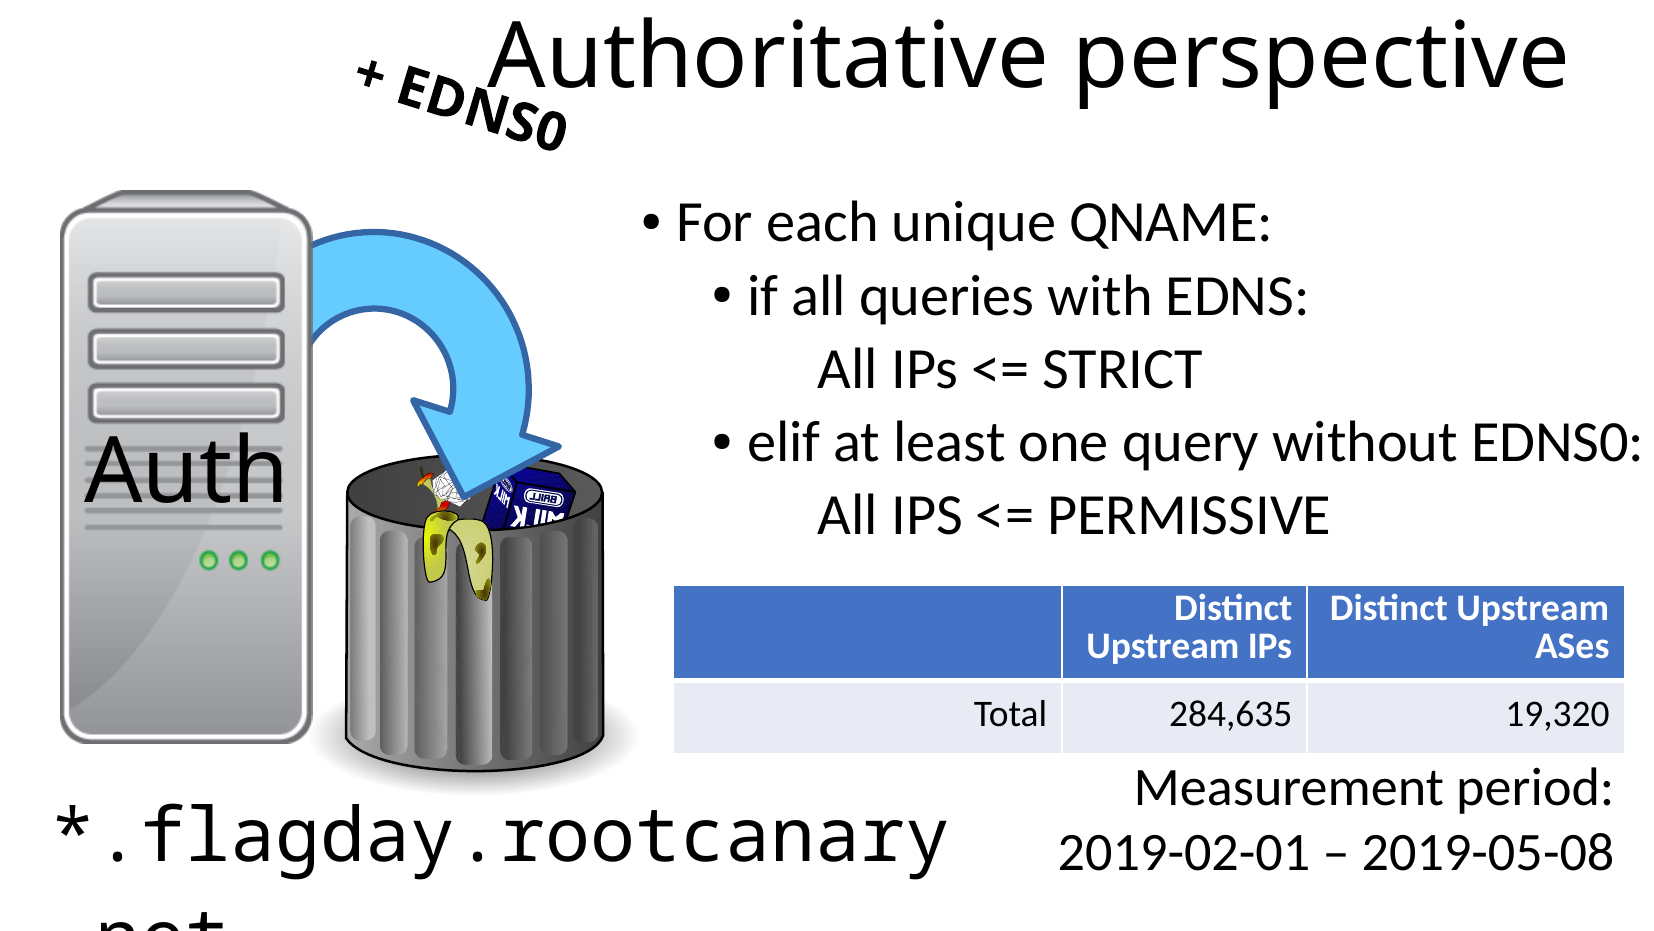

# Authoritative perspective
Auth
For each unique QNAME:
if all queries with EDNS:
All IPs <= STRICT
elif at least one query without EDNS0:
All IPS <= PERMISSIVE
+ EDNS0
| | Distinct Upstream IPs | Distinct Upstream ASes |
| --- | --- | --- |
| Total | 284,635 | 19,320 |
Measurement period:
2019-02-01 – 2019-05-08
*.flagday.rootcanary.net